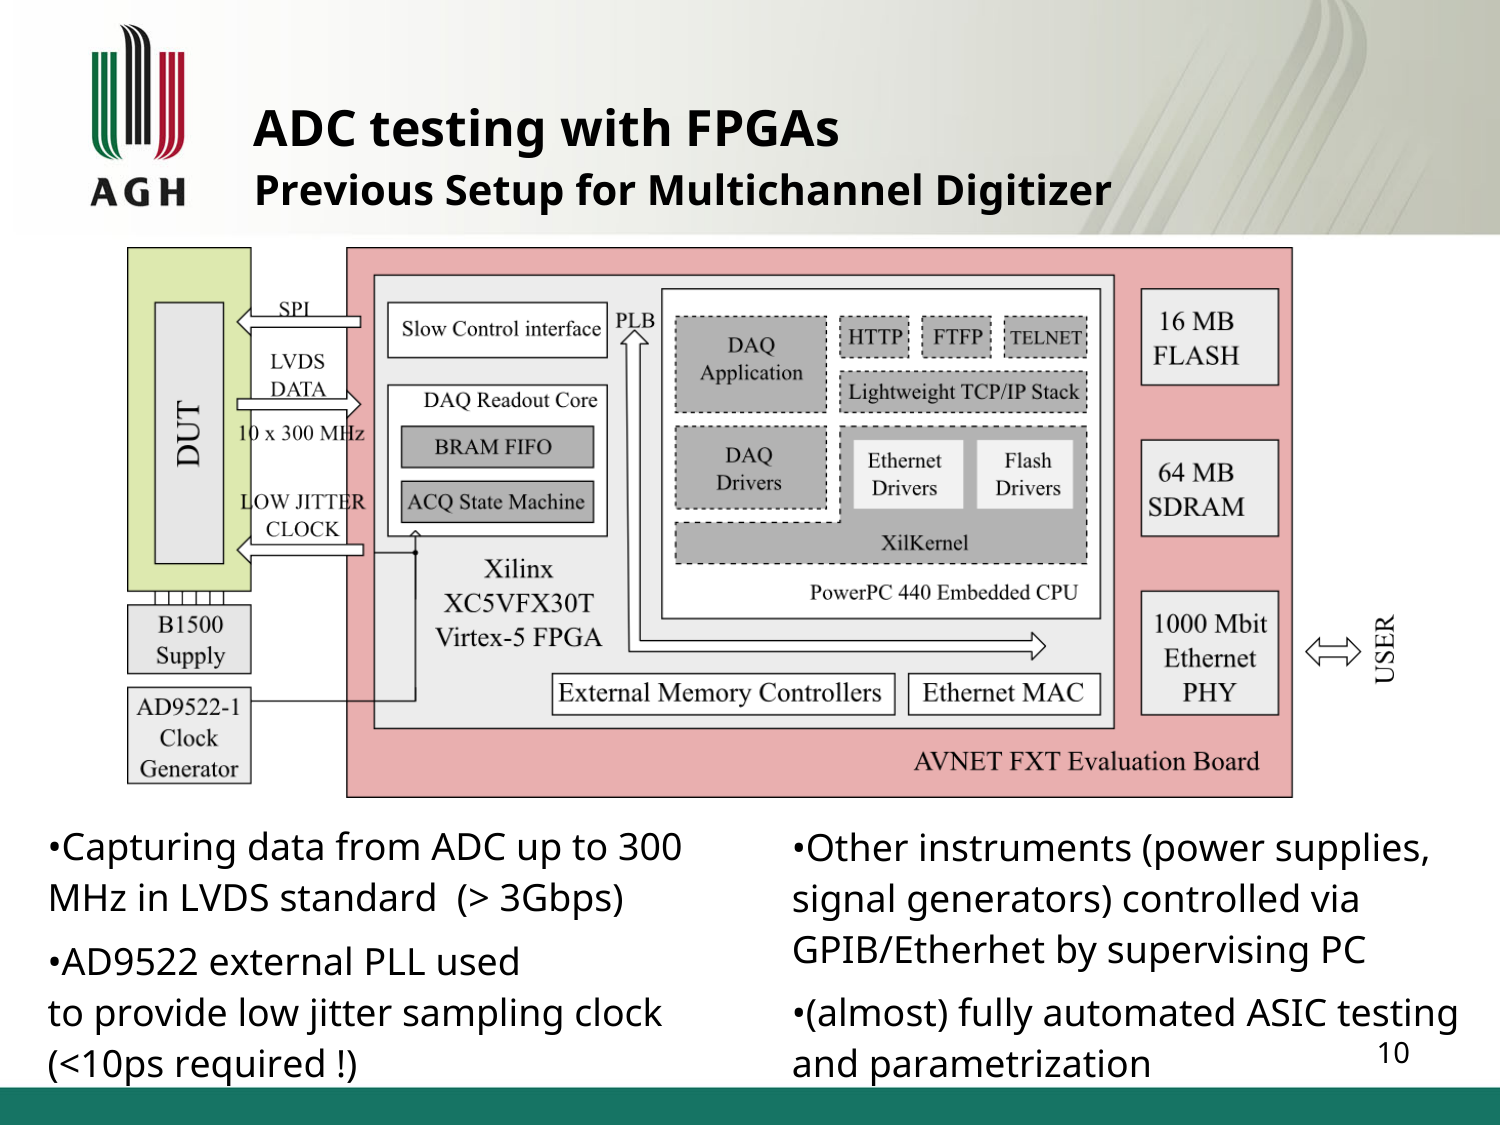

# ADC testing with FPGAs Previous Setup for Multichannel Digitizer
Capturing data from ADC up to 300 MHz in LVDS standard (> 3Gbps)
AD9522 external PLL used
to provide low jitter sampling clock (<10ps required !)
Other instruments (power supplies, signal generators) controlled via GPIB/Etherhet by supervising PC
(almost) fully automated ASIC testing and parametrization
10